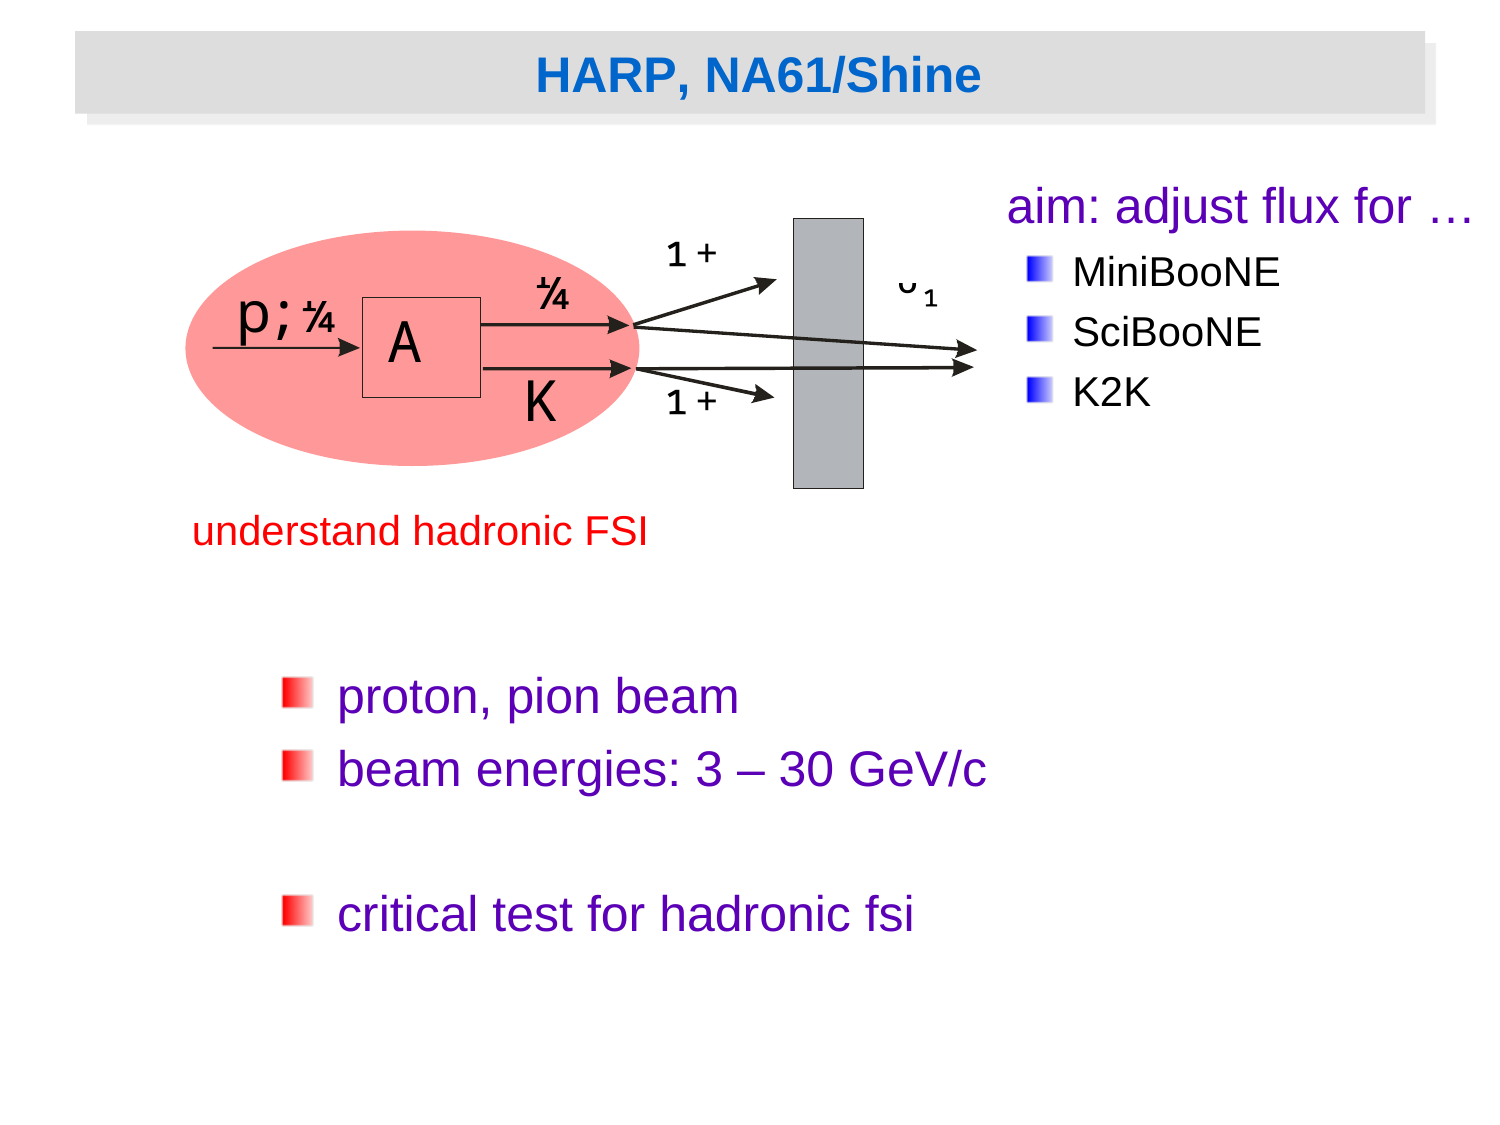

#
HARP, NA61/Shine
proton, pion beam
beam energies: 3 – 30 GeV/c
critical test for hadronic fsi
	aim: adjust flux for …
MiniBooNE
SciBooNE
K2K
understand hadronic FSI